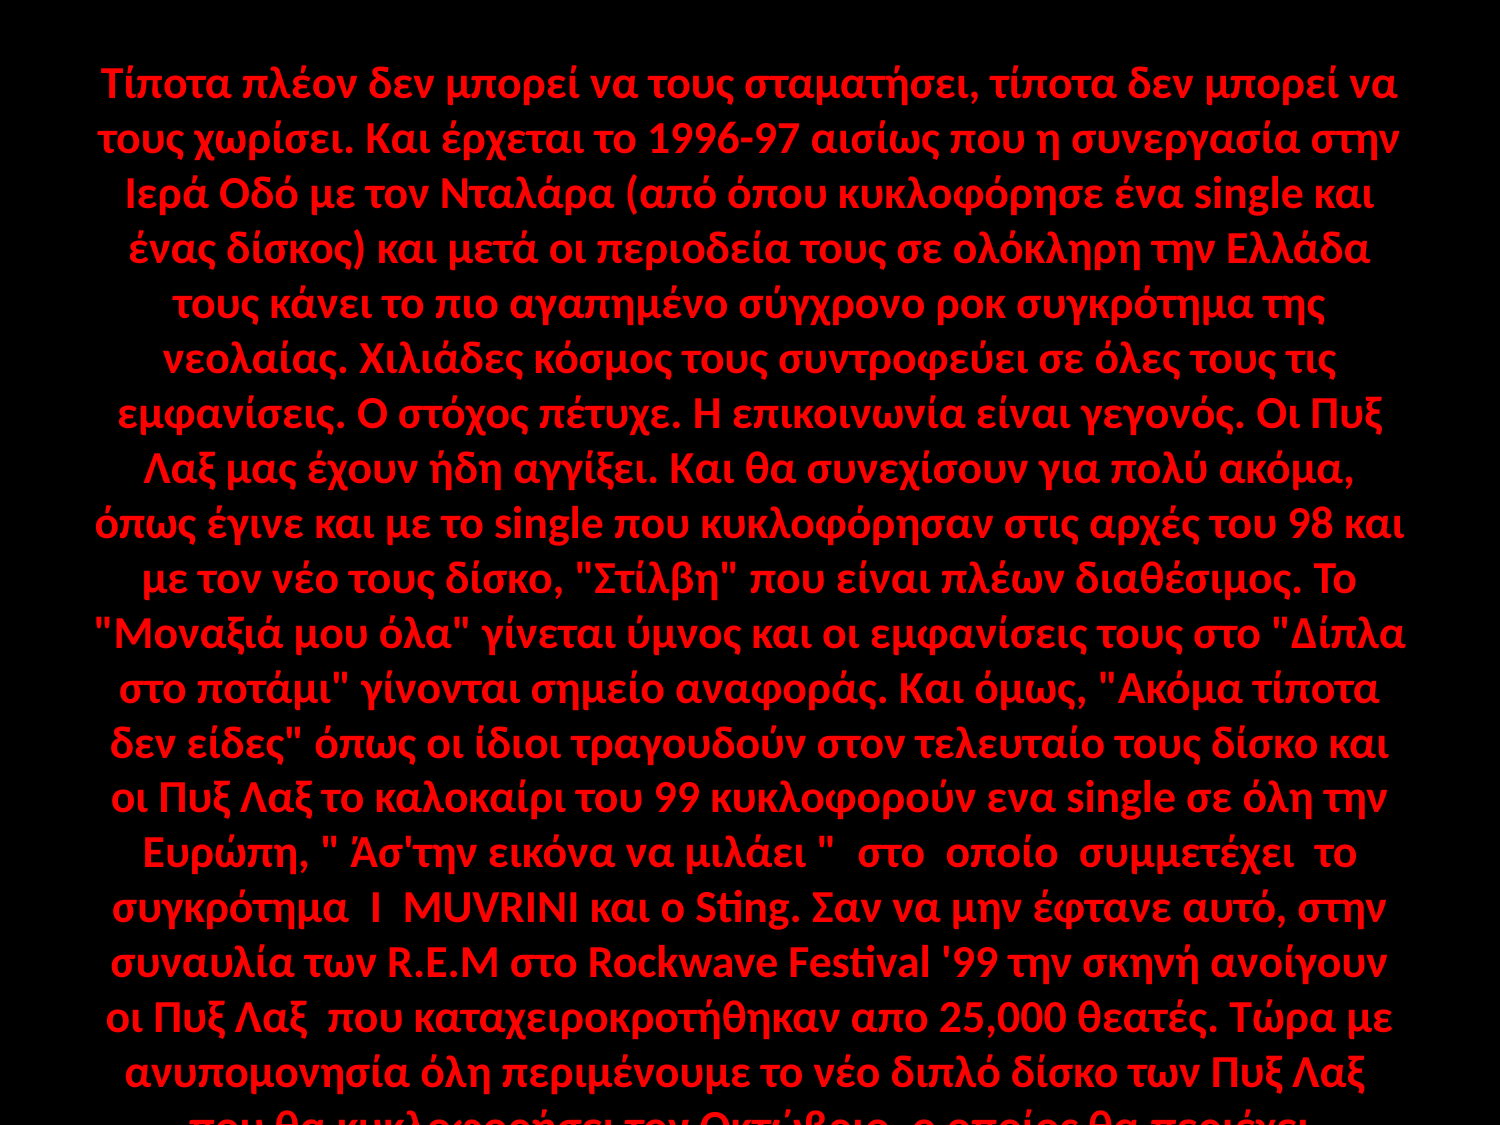

# Τίποτα πλέον δεν μπορεί να τους σταματήσει, τίποτα δεν μπορεί να τους χωρίσει. Και έρχεται το 1996-97 αισίως που η συνεργασία στην Ιερά Οδό με τον Νταλάρα (από όπου κυκλοφόρησε ένα single και ένας δίσκος) και μετά οι περιοδεία τους σε ολόκληρη την Ελλάδα τους κάνει το πιο αγαπημένο σύγχρονο ροκ συγκρότημα της νεολαίας. Χιλιάδες κόσμος τους συντροφεύει σε όλες τους τις εμφανίσεις. Ο στόχος πέτυχε. Η επικοινωνία είναι γεγονός. Οι Πυξ Λαξ μας έχουν ήδη αγγίξει. Και θα συνεχίσουν για πολύ ακόμα, όπως έγινε και με το single που κυκλοφόρησαν στις αρχές του 98 και με τον νέο τους δίσκο, "Στίλβη" που είναι πλέων διαθέσιμος. Το "Μοναξιά μου όλα" γίνεται ύμνος και οι εμφανίσεις τους στο "Δίπλα στο ποτάμι" γίνονται σημείο αναφοράς. Και όμως, "Ακόμα τίποτα δεν είδες" όπως οι ίδιοι τραγουδούν στον τελευταίο τους δίσκο και οι Πυξ Λαξ το καλοκαίρι του 99 κυκλοφορούν ενα single σε όλη την Ευρώπη, " Άσ'την εικόνα να μιλάει "  στο  οποίο  συμμετέχει  το συγκρότημα  I  MUVRINI και ο Sting. Σαν να μην έφτανε αυτό, στην συναυλία των R.E.M στο Rockwave Festival '99 την σκηνή ανοίγουν οι Πυξ Λαξ  που καταχειροκροτήθηκαν απο 25,000 θεατές. Τώρα με ανυπομονησία όλη περιμένουμε το νέο διπλό δίσκο των Πυξ Λαξ  που θα κυκλοφορήσει τον Οκτώβριο, ο οποίος θα περιέχει τραγούδια απο τους προϊγούμενους δίσκους τους σε "pot - pouri" και άλλα δύο νέα τραγούδια.